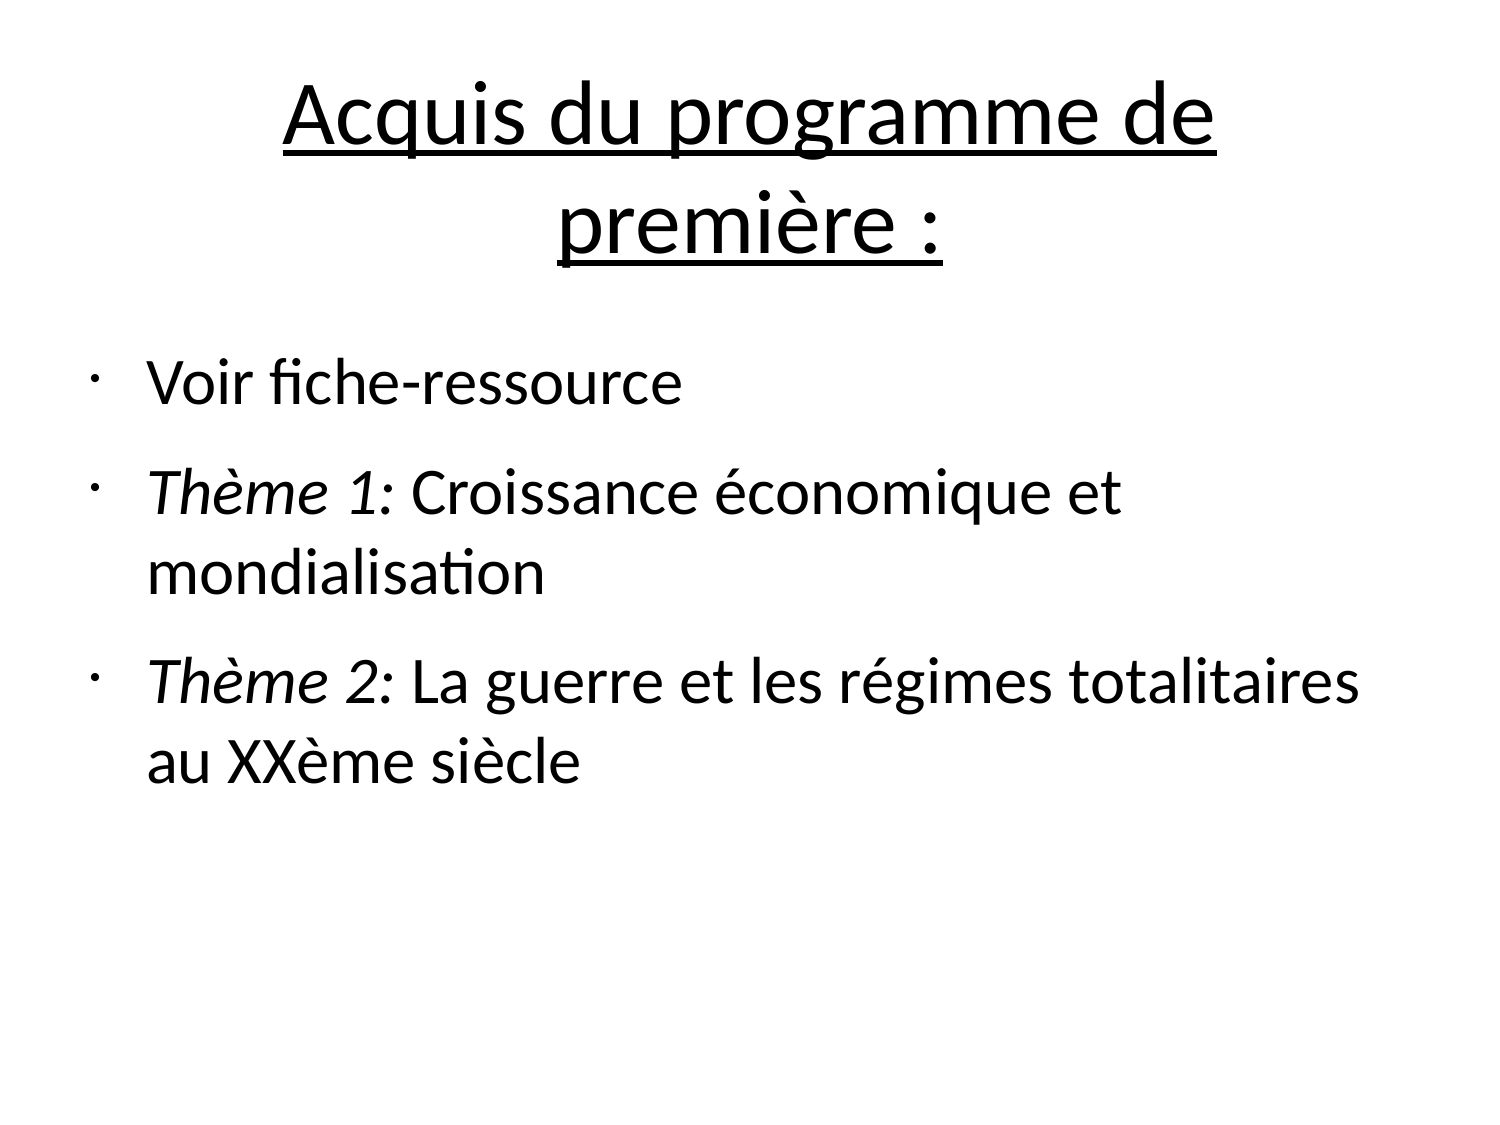

# Acquis du programme de première :
Voir fiche-ressource
Thème 1: Croissance économique et mondialisation
Thème 2: La guerre et les régimes totalitaires au XXème siècle